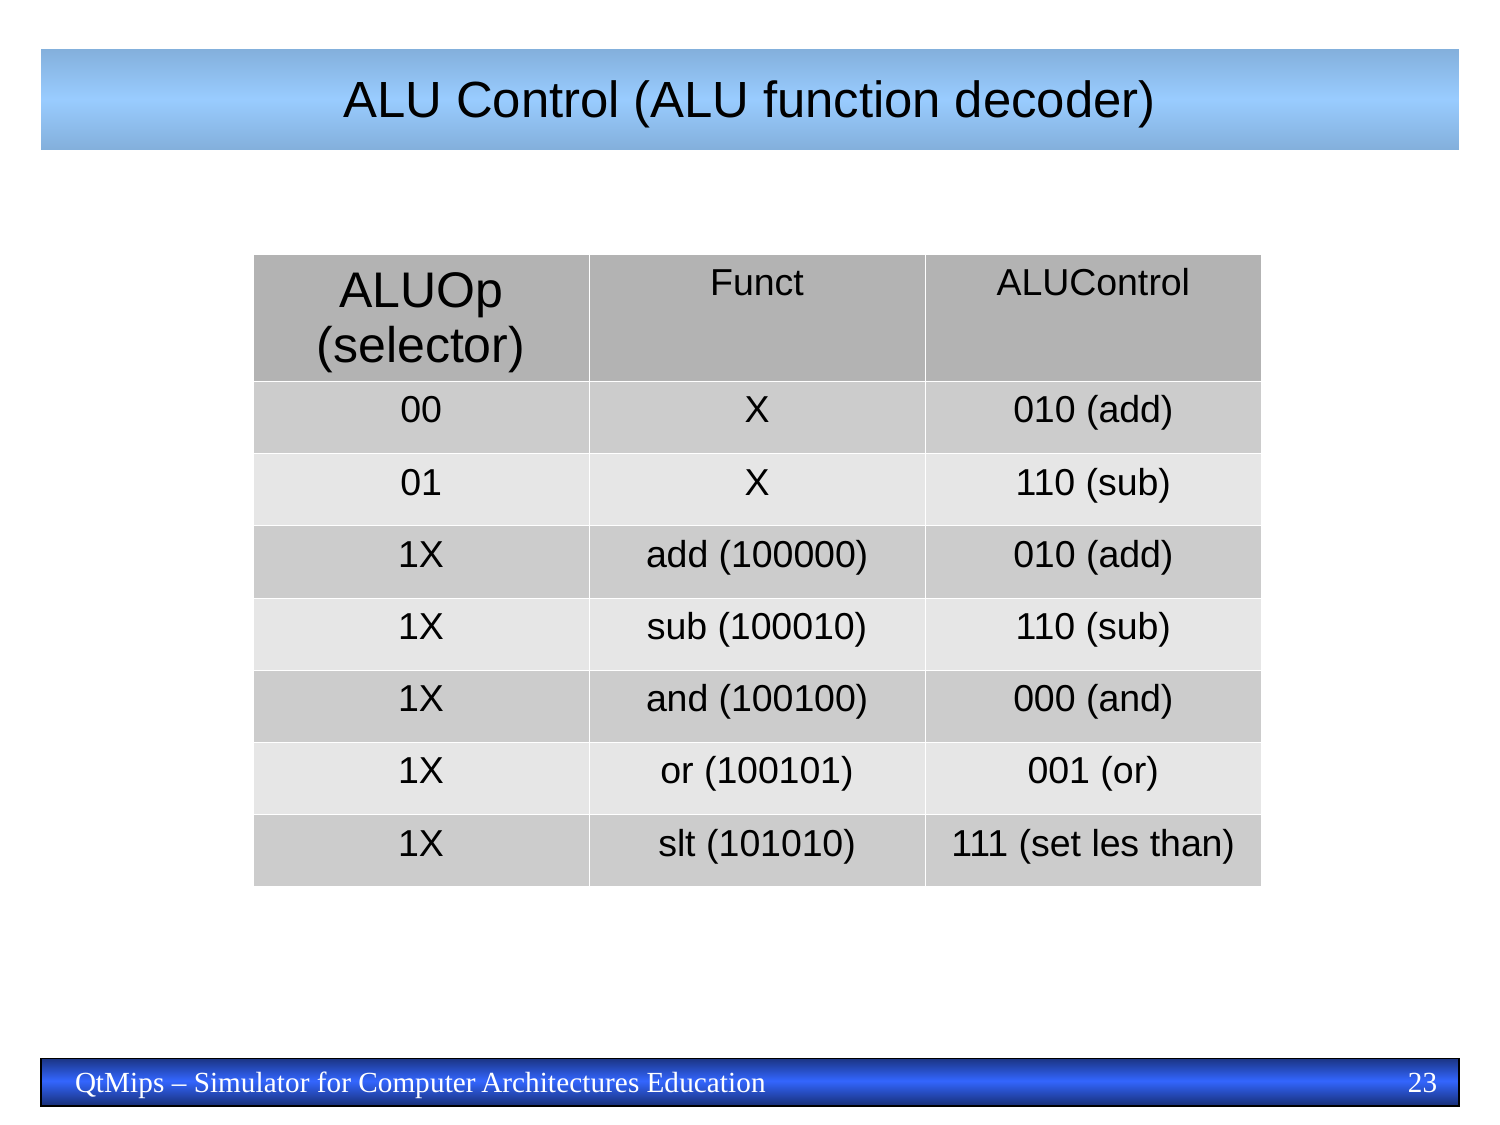

# ALU Control (ALU function decoder)
| ALUOp (selector) | Funct | ALUControl |
| --- | --- | --- |
| 00 | X | 010 (add) |
| 01 | X | 110 (sub) |
| 1X | add (100000) | 010 (add) |
| 1X | sub (100010) | 110 (sub) |
| 1X | and (100100) | 000 (and) |
| 1X | or (100101) | 001 (or) |
| 1X | slt (101010) | 111 (set les than) |
QtMips – Simulator for Computer Architectures Education
23